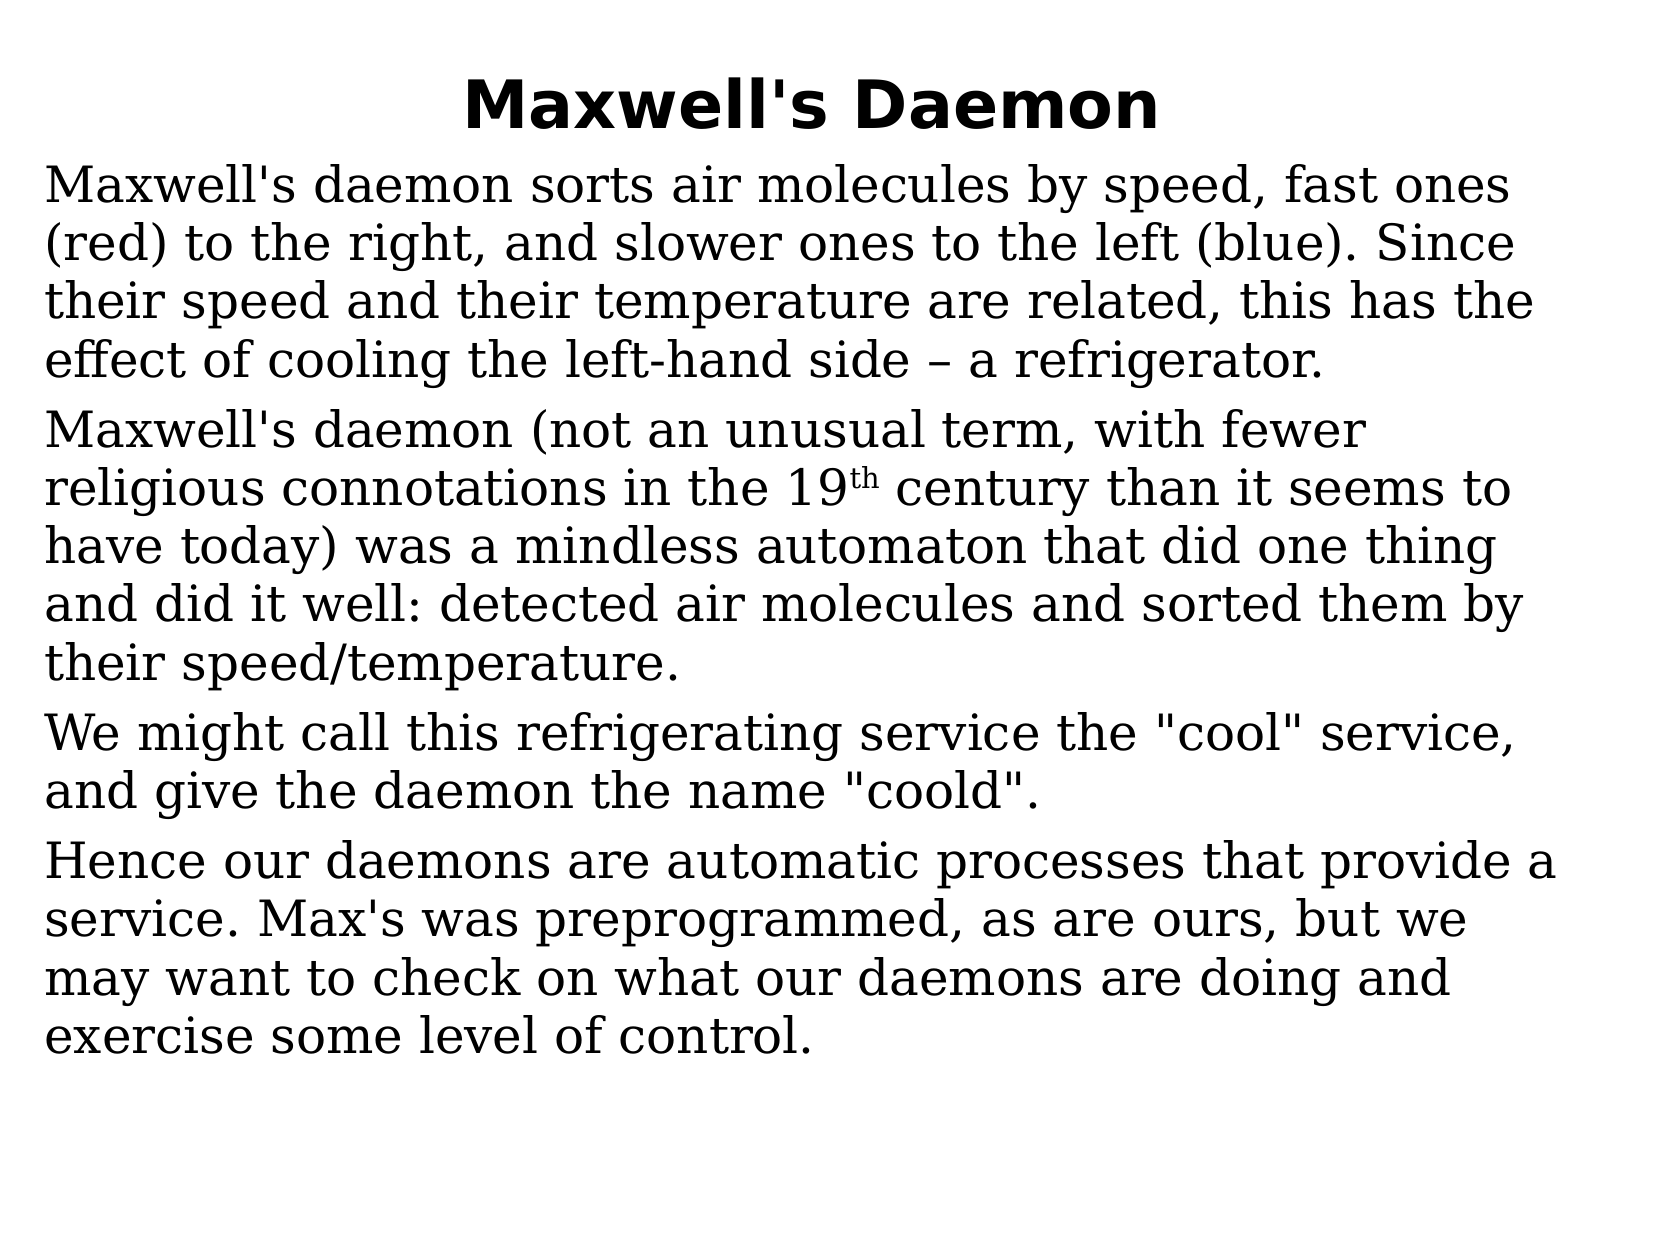

Maxwell's Daemon
Maxwell's daemon sorts air molecules by speed, fast ones (red) to the right, and slower ones to the left (blue). Since their speed and their temperature are related, this has the effect of cooling the left-hand side – a refrigerator.
Maxwell's daemon (not an unusual term, with fewer religious connotations in the 19th century than it seems to have today) was a mindless automaton that did one thing and did it well: detected air molecules and sorted them by their speed/temperature.
We might call this refrigerating service the "cool" service, and give the daemon the name "coold".
Hence our daemons are automatic processes that provide a service. Max's was preprogrammed, as are ours, but we may want to check on what our daemons are doing and exercise some level of control.